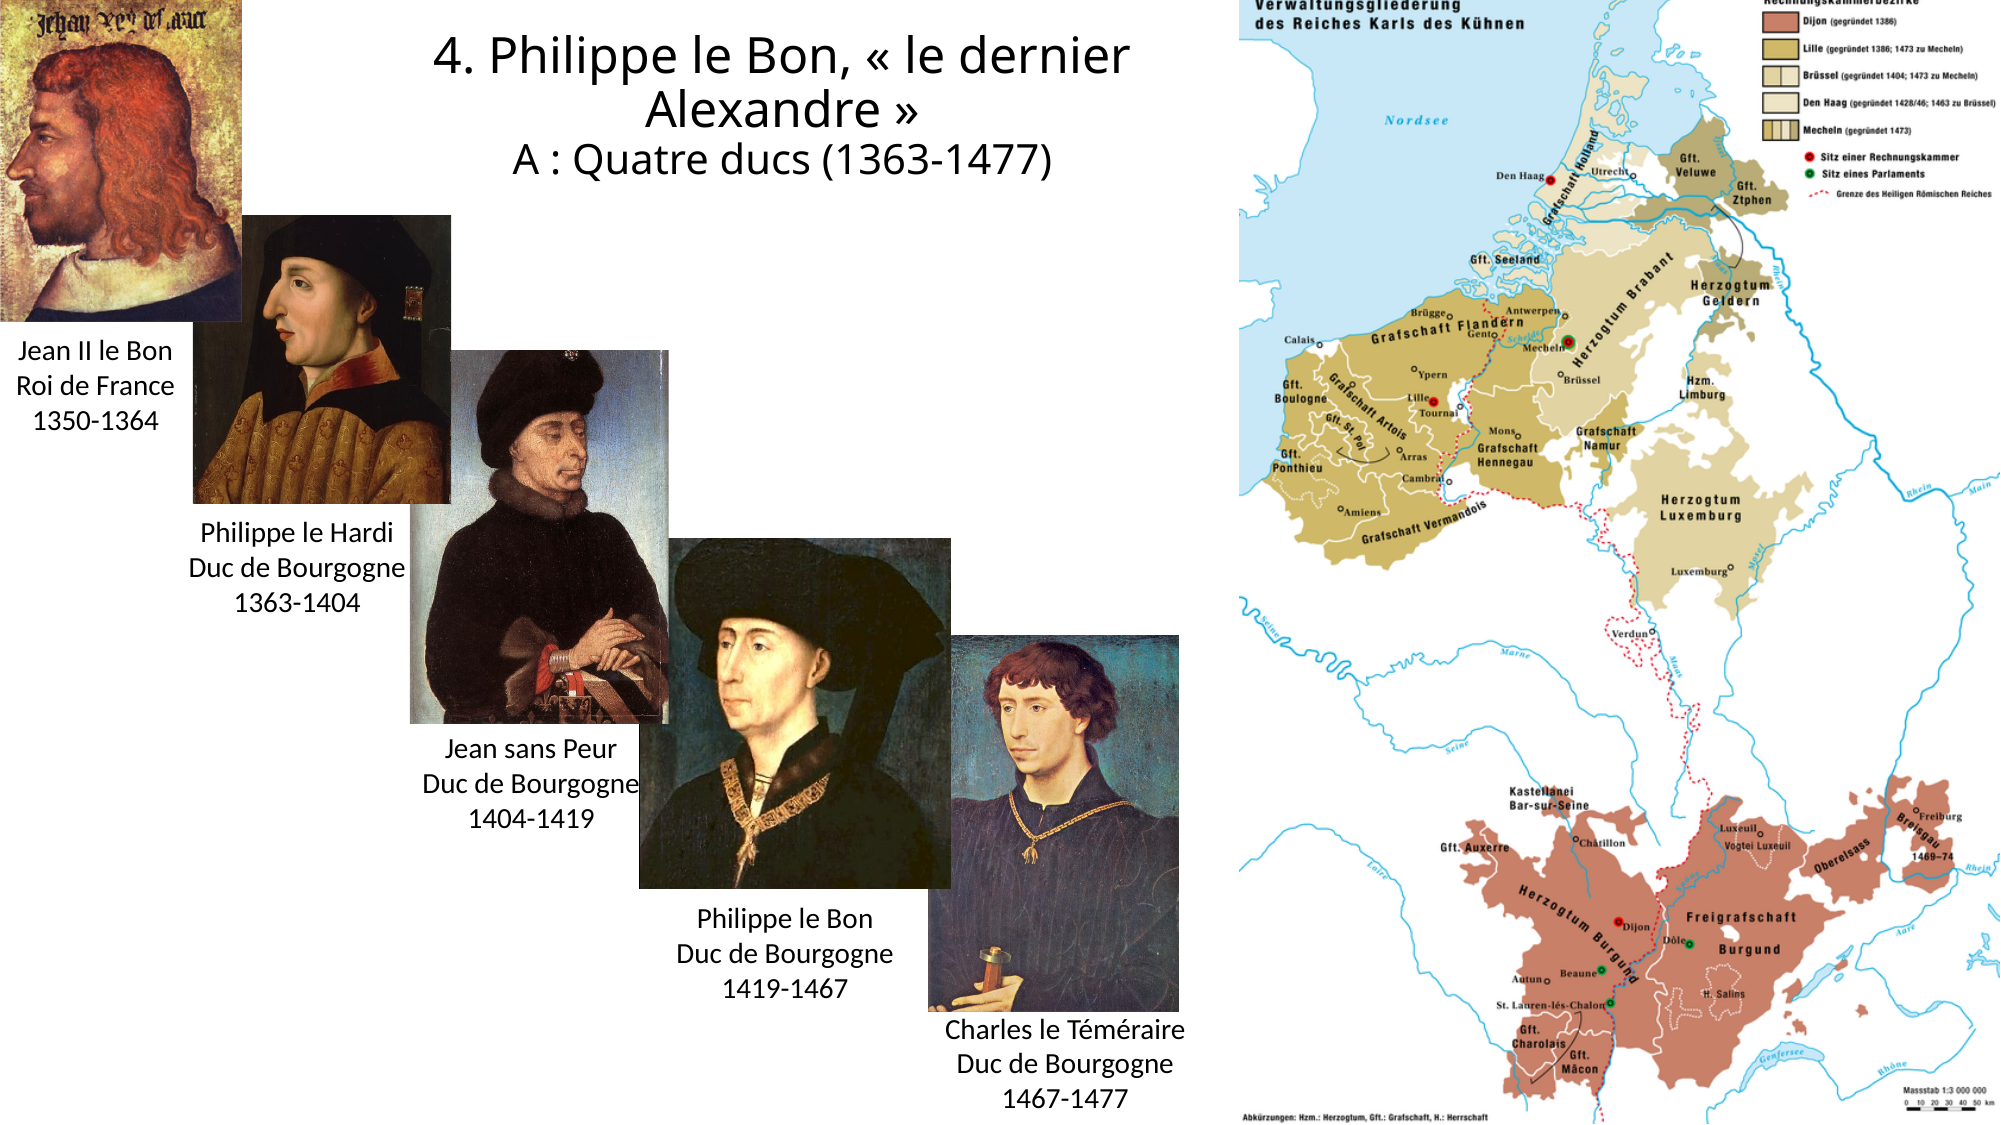

# 4. Philippe le Bon, « le dernier Alexandre » A : Quatre ducs (1363-1477)
Jean II le Bon
Roi de France
1350-1364
Philippe le Hardi
Duc de Bourgogne
1363-1404
Jean sans Peur
Duc de Bourgogne
1404-1419
Philippe le Bon
Duc de Bourgogne
1419-1467
Charles le Téméraire
Duc de Bourgogne
1467-1477